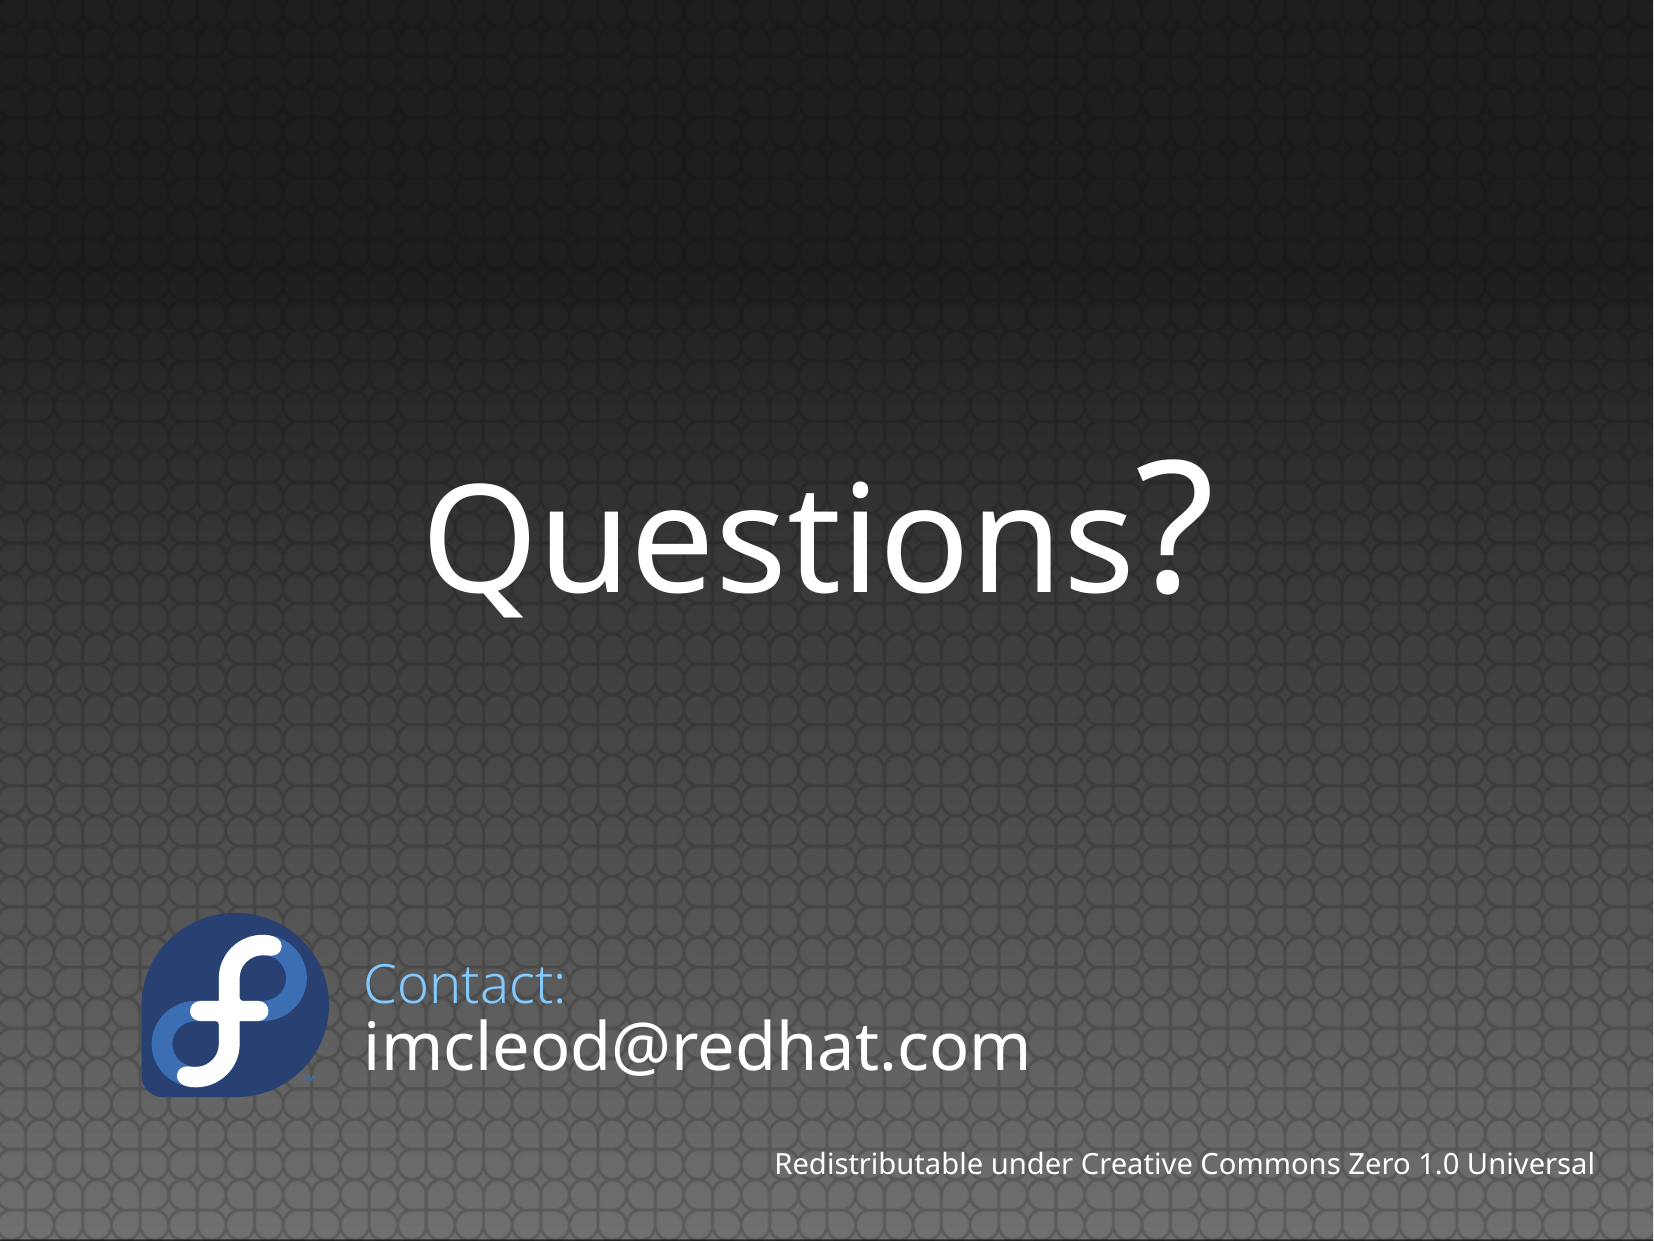

# Questions?
Contact:
imcleod@redhat.com
Redistributable under Creative Commons Zero 1.0 Universal